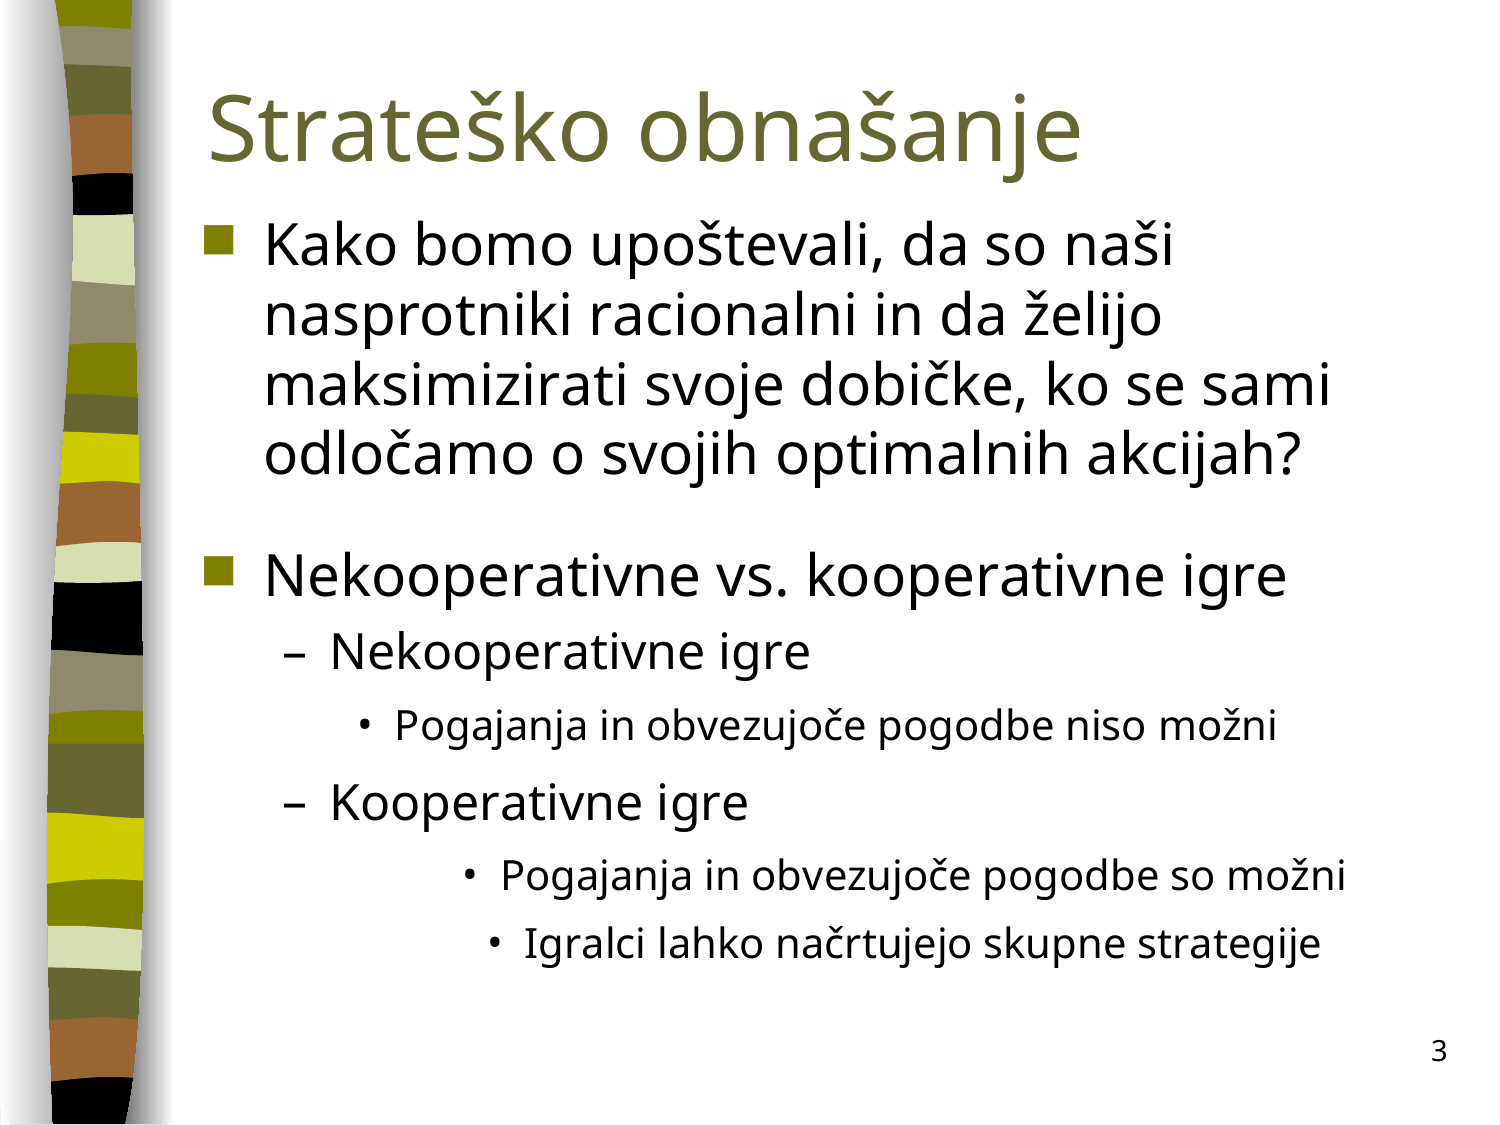

# Strateško obnašanje
Kako bomo upoštevali, da so naši nasprotniki racionalni in da želijo maksimizirati svoje dobičke, ko se sami odločamo o svojih optimalnih akcijah?
Nekooperativne vs. kooperativne igre
Nekooperativne igre
Pogajanja in obvezujoče pogodbe niso možni
Kooperativne igre
Pogajanja in obvezujoče pogodbe so možni
Igralci lahko načrtujejo skupne strategije